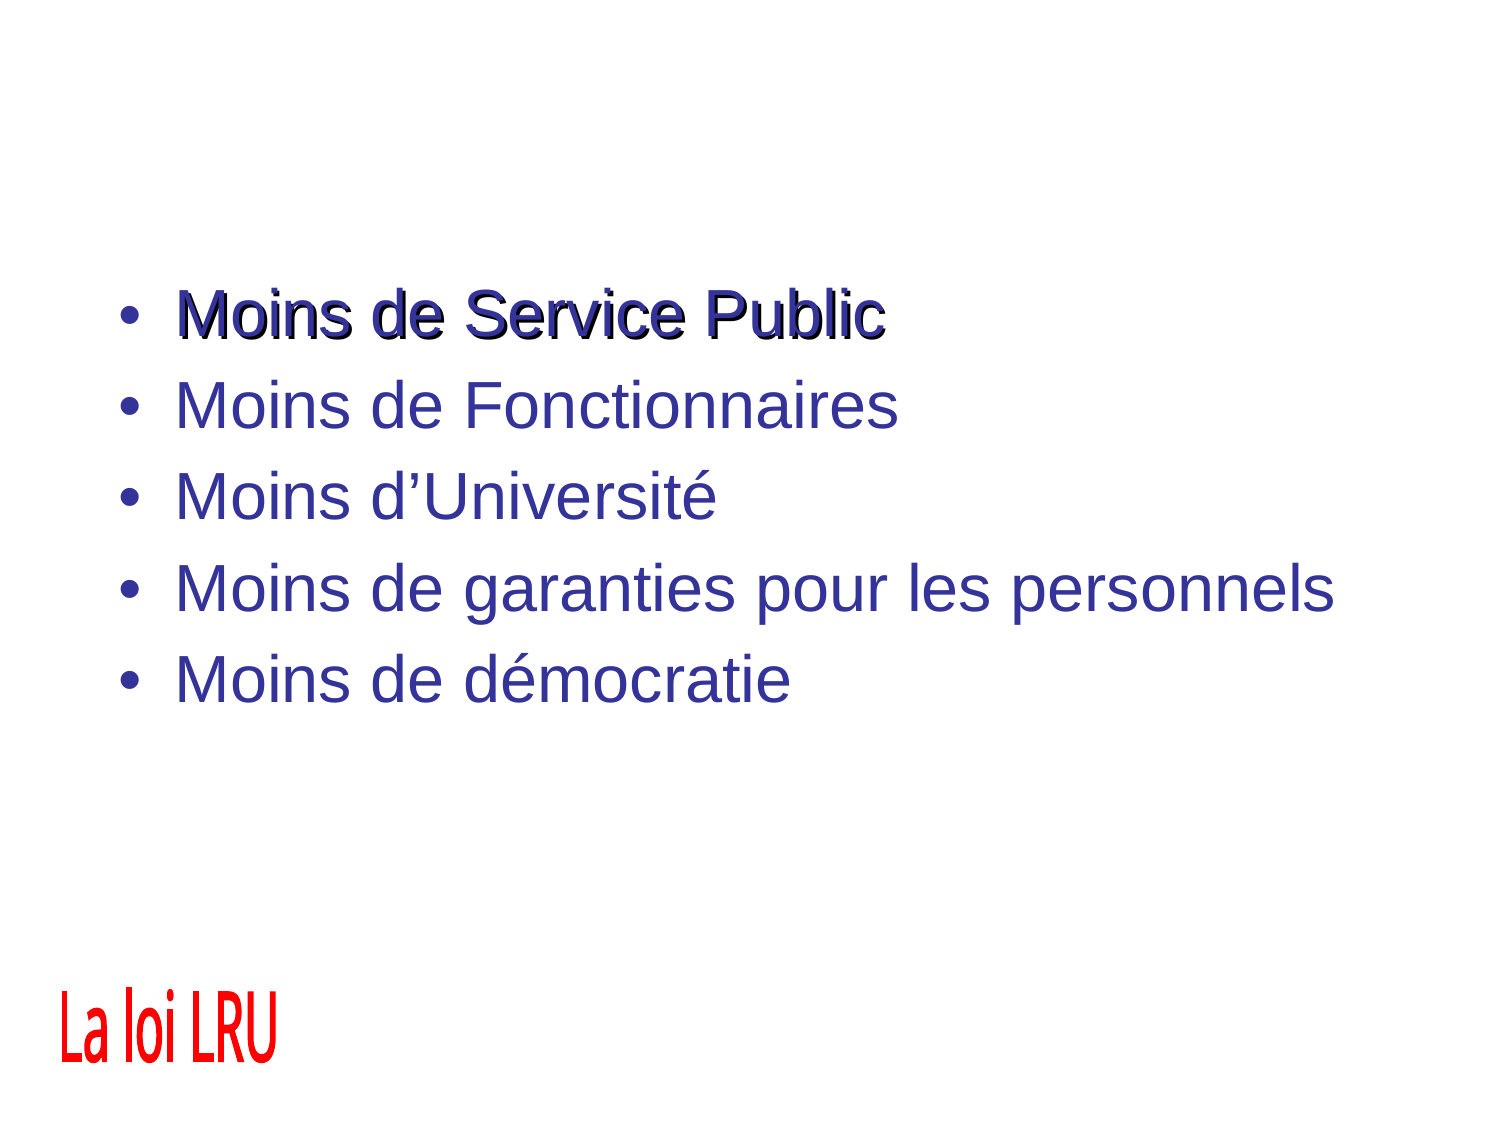

# Moins de Service Public
Moins de Fonctionnaires
Moins d’Université
Moins de garanties pour les personnels
Moins de démocratie
La loi LRU